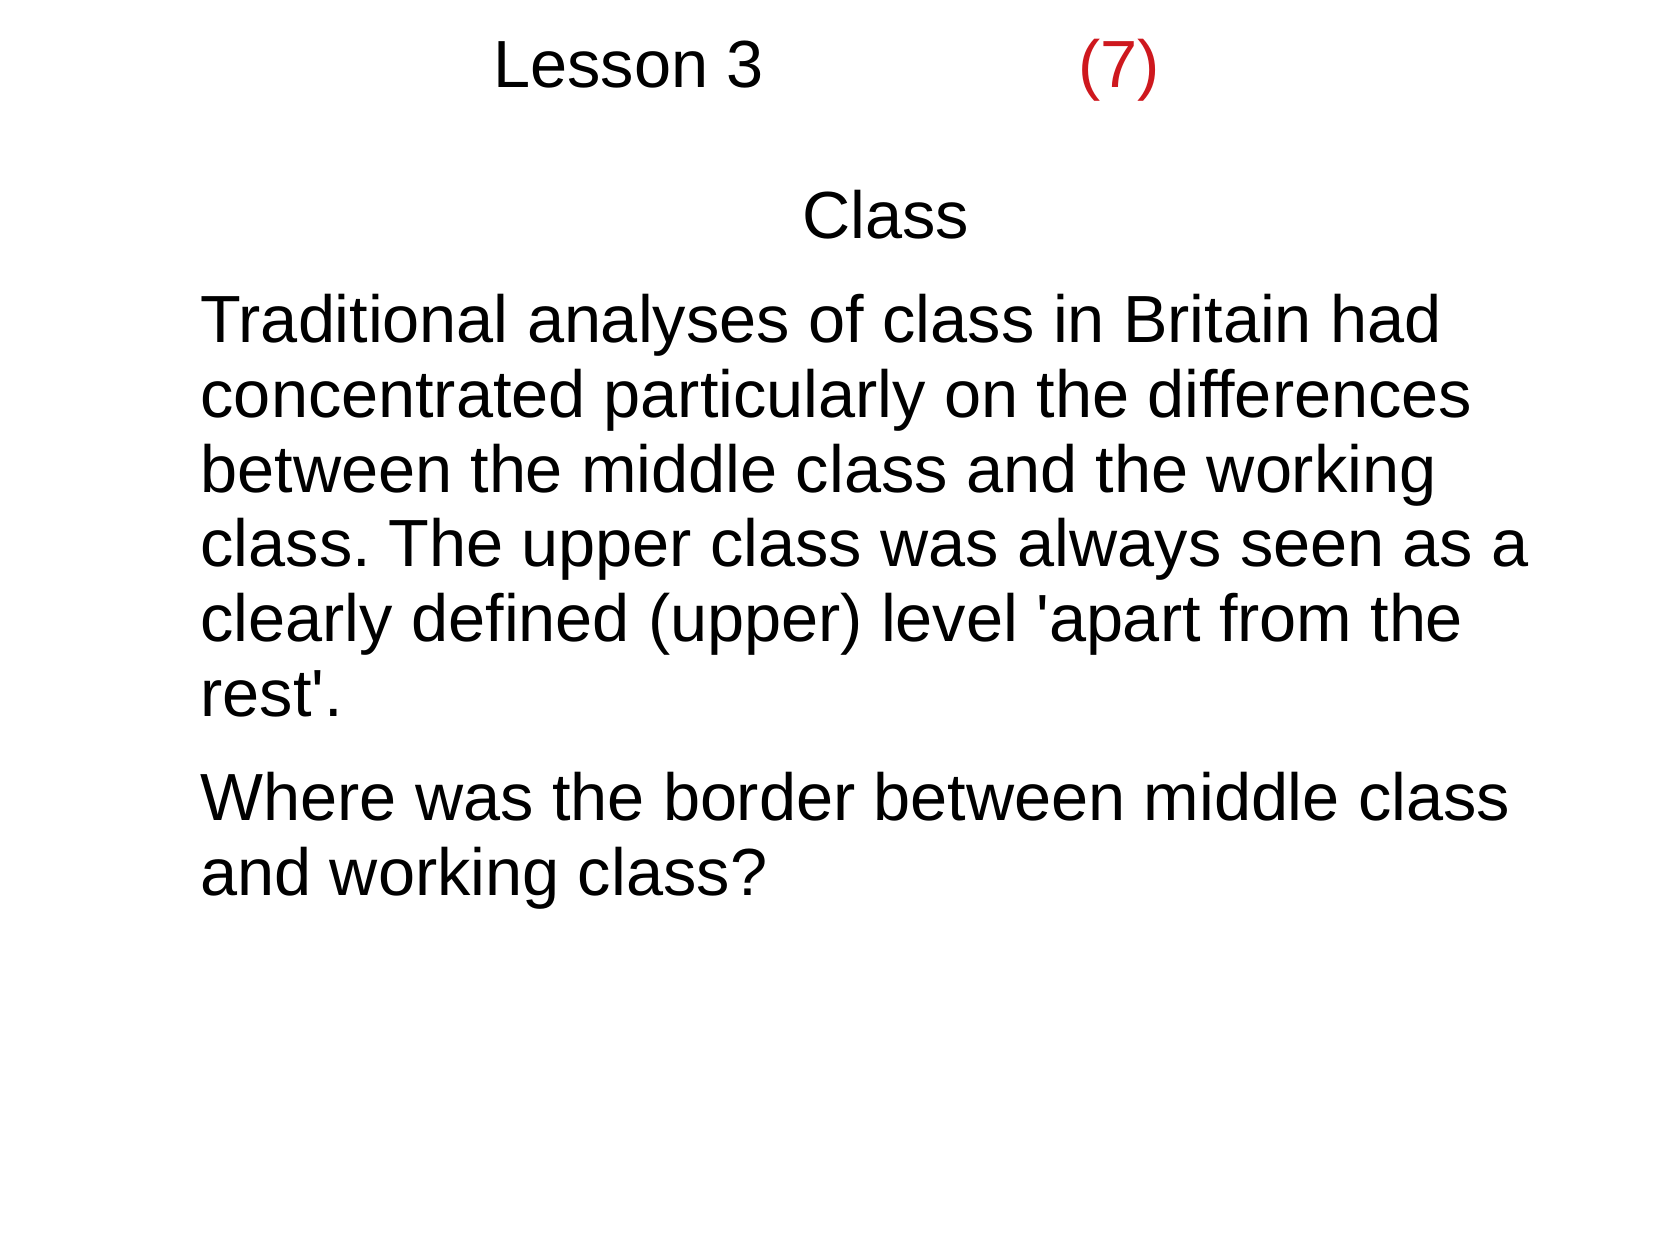

# Lesson 3 (7)
Class
Traditional analyses of class in Britain had concentrated particularly on the differences between the middle class and the working class. The upper class was always seen as a clearly defined (upper) level 'apart from the rest'.
Where was the border between middle class and working class?